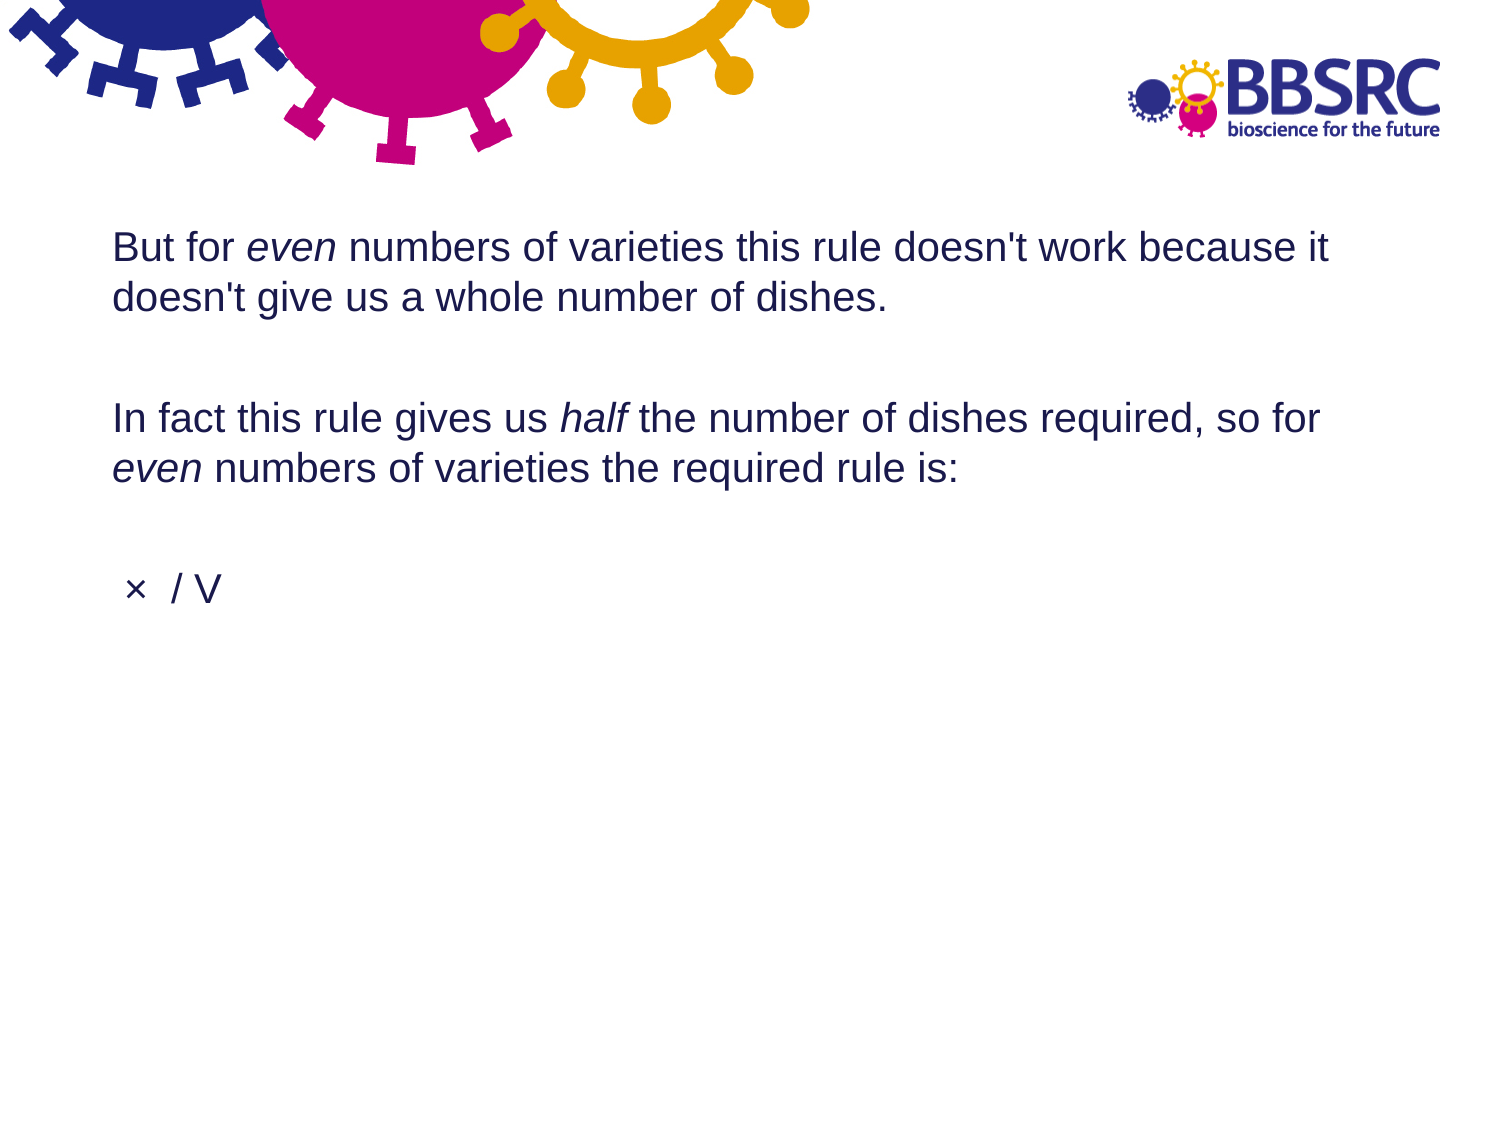

# But for even numbers of varieties this rule doesn't work because it doesn't give us a whole number of dishes.
In fact this rule gives us half the number of dishes required, so for even numbers of varieties the required rule is:
 × / V